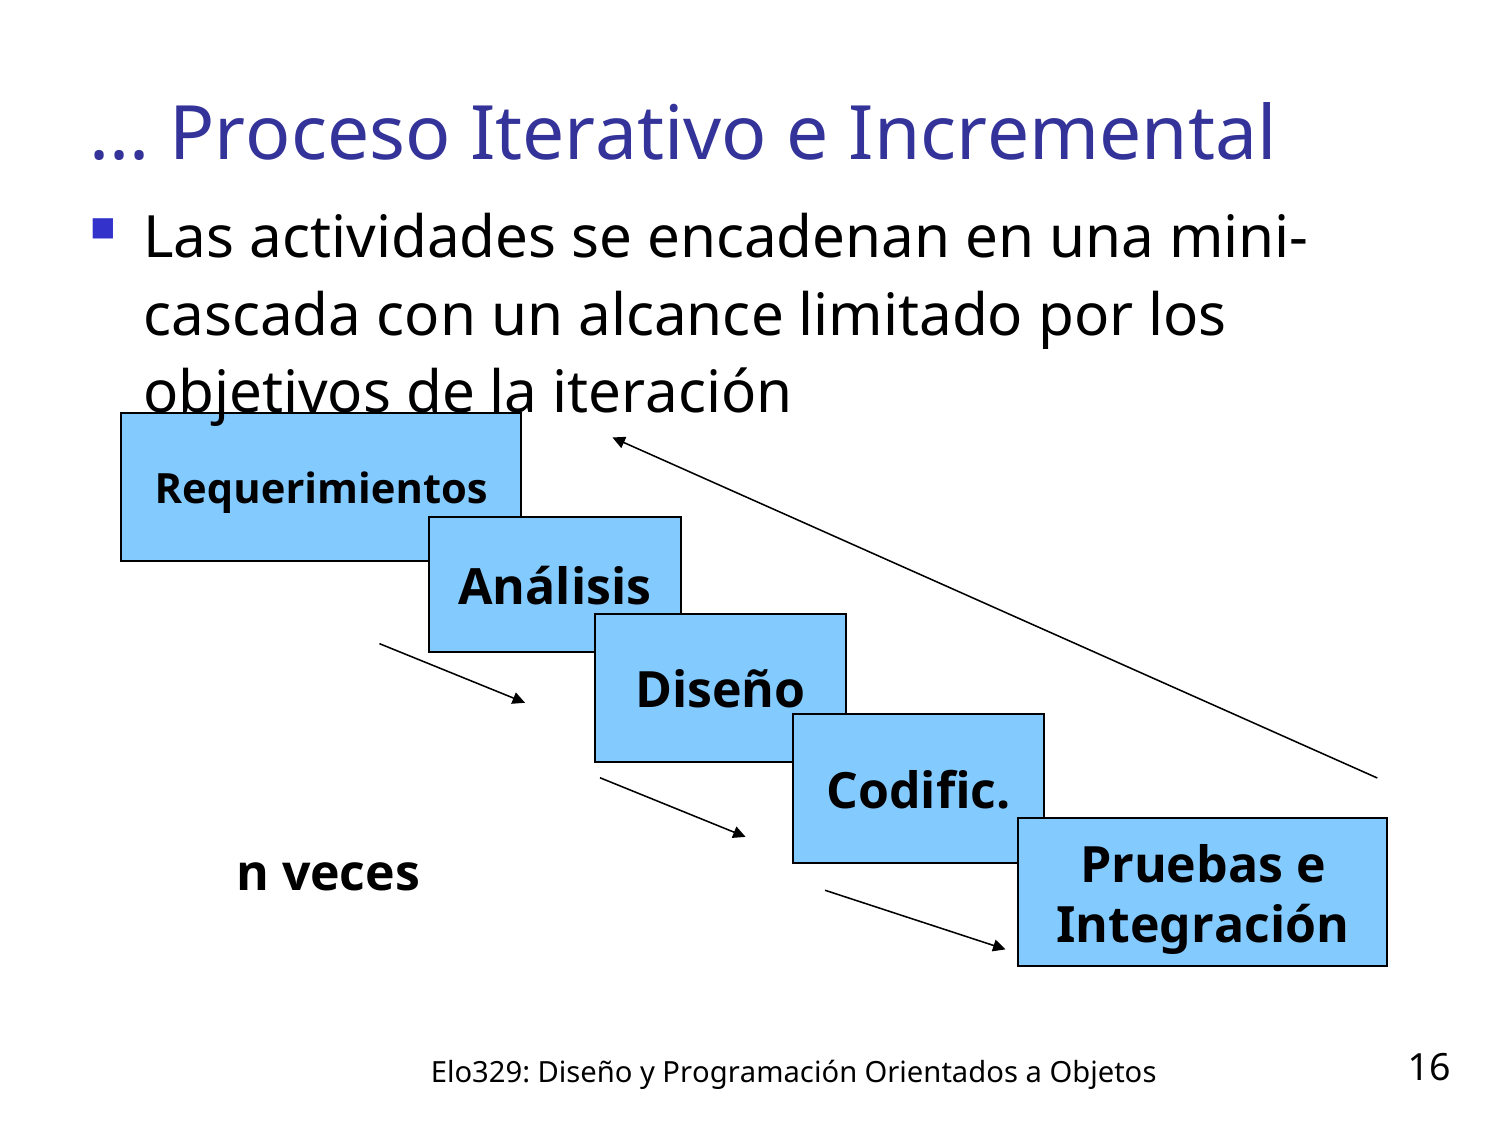

# ... Proceso Iterativo e Incremental
Las actividades se encadenan en una mini-cascada con un alcance limitado por los objetivos de la iteración
Requerimientos
Análisis
Diseño
Codific.
Pruebas e
Integración
n veces
ELO329: Diseño y Programación Orientadas a Objetos
16